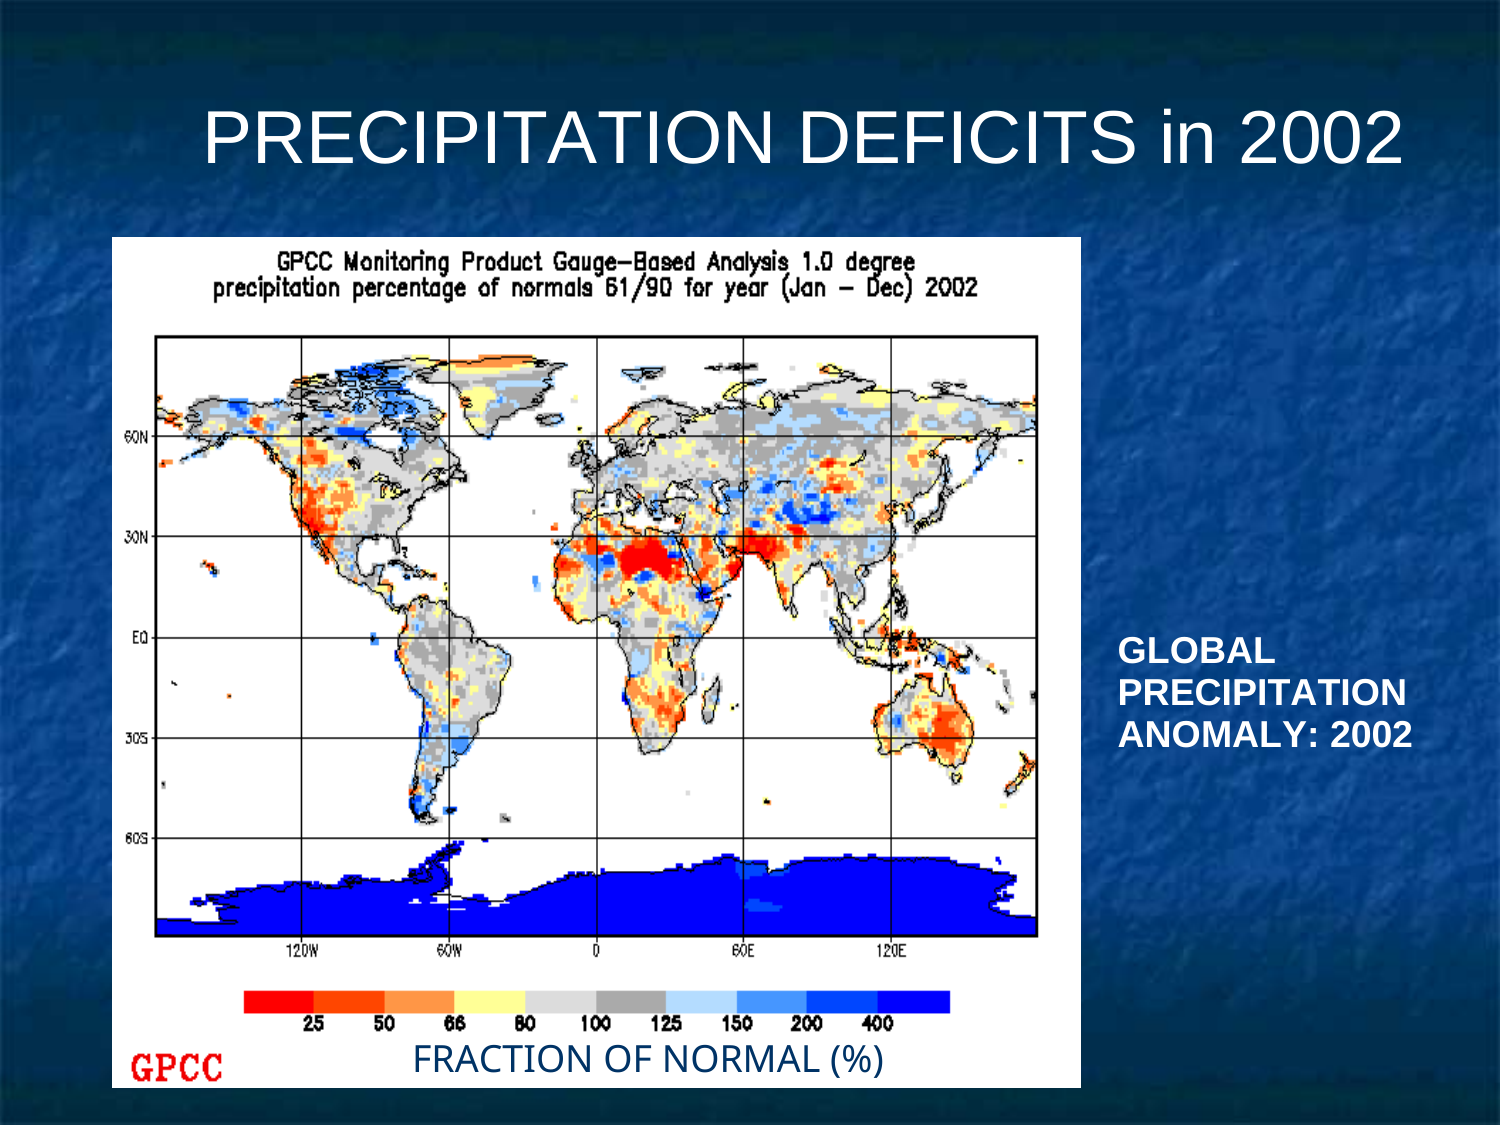

PRECIPITATION DEFICITS in 2002
#
GLOBAL
PRECIPITATION
ANOMALY: 2002
FRACTION OF NORMAL (%)